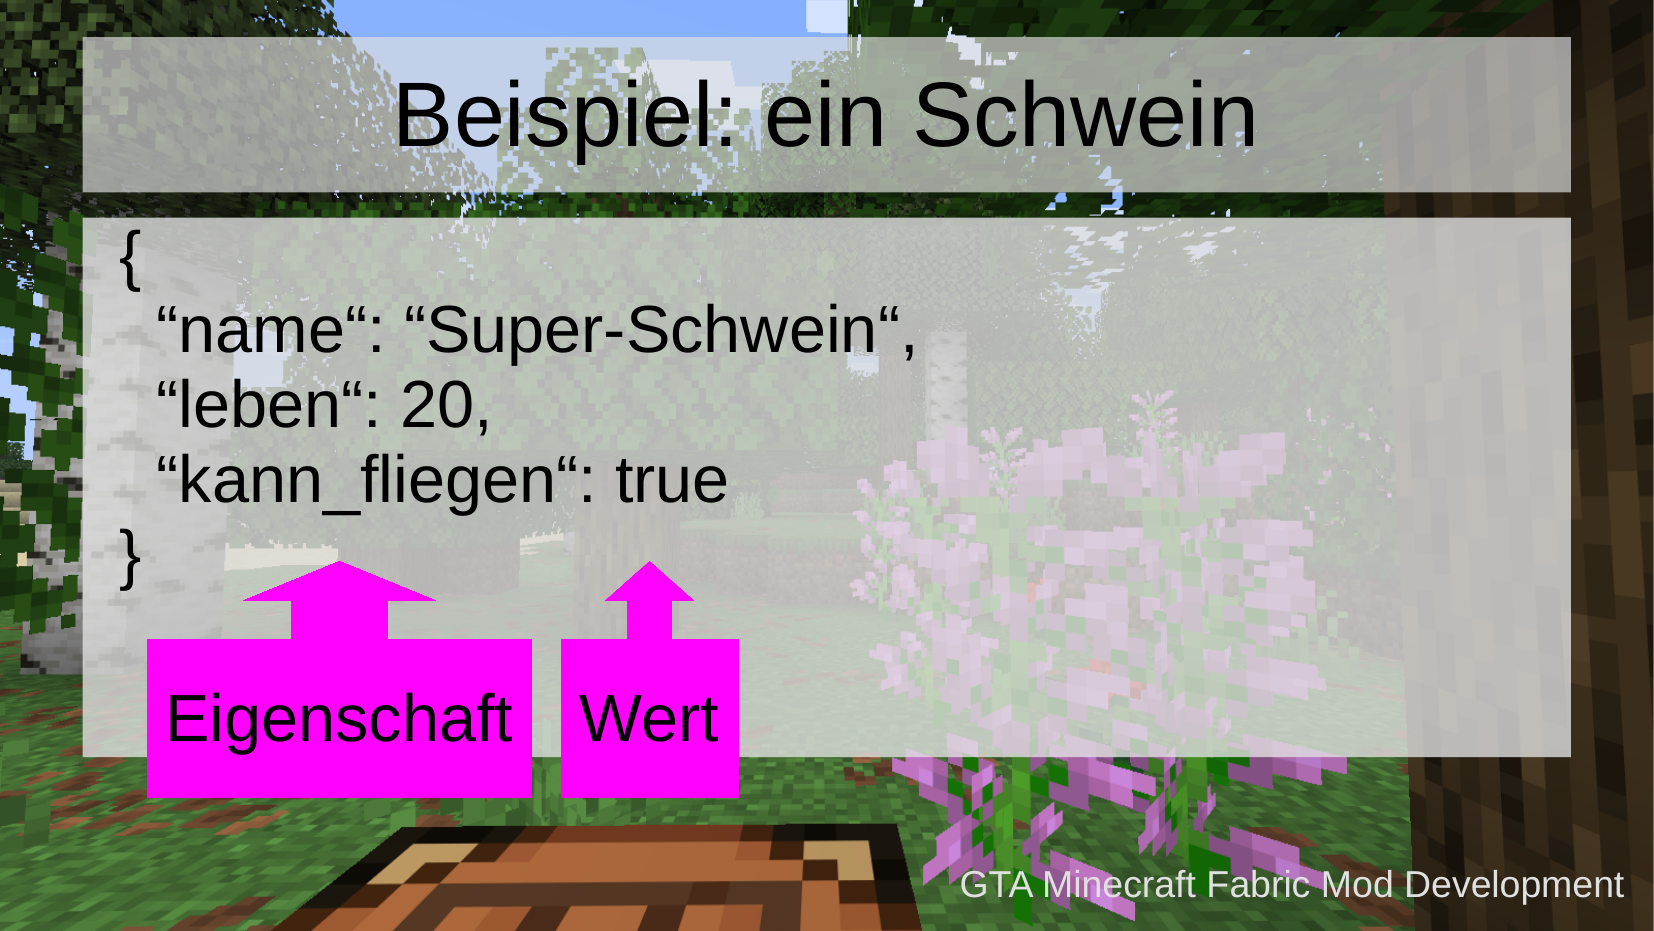

# Beispiel: ein Schwein
 {
 “name“: “Super-Schwein“,
 “leben“: 20,
 “kann_fliegen“: true
 }
Eigenschaft
Wert